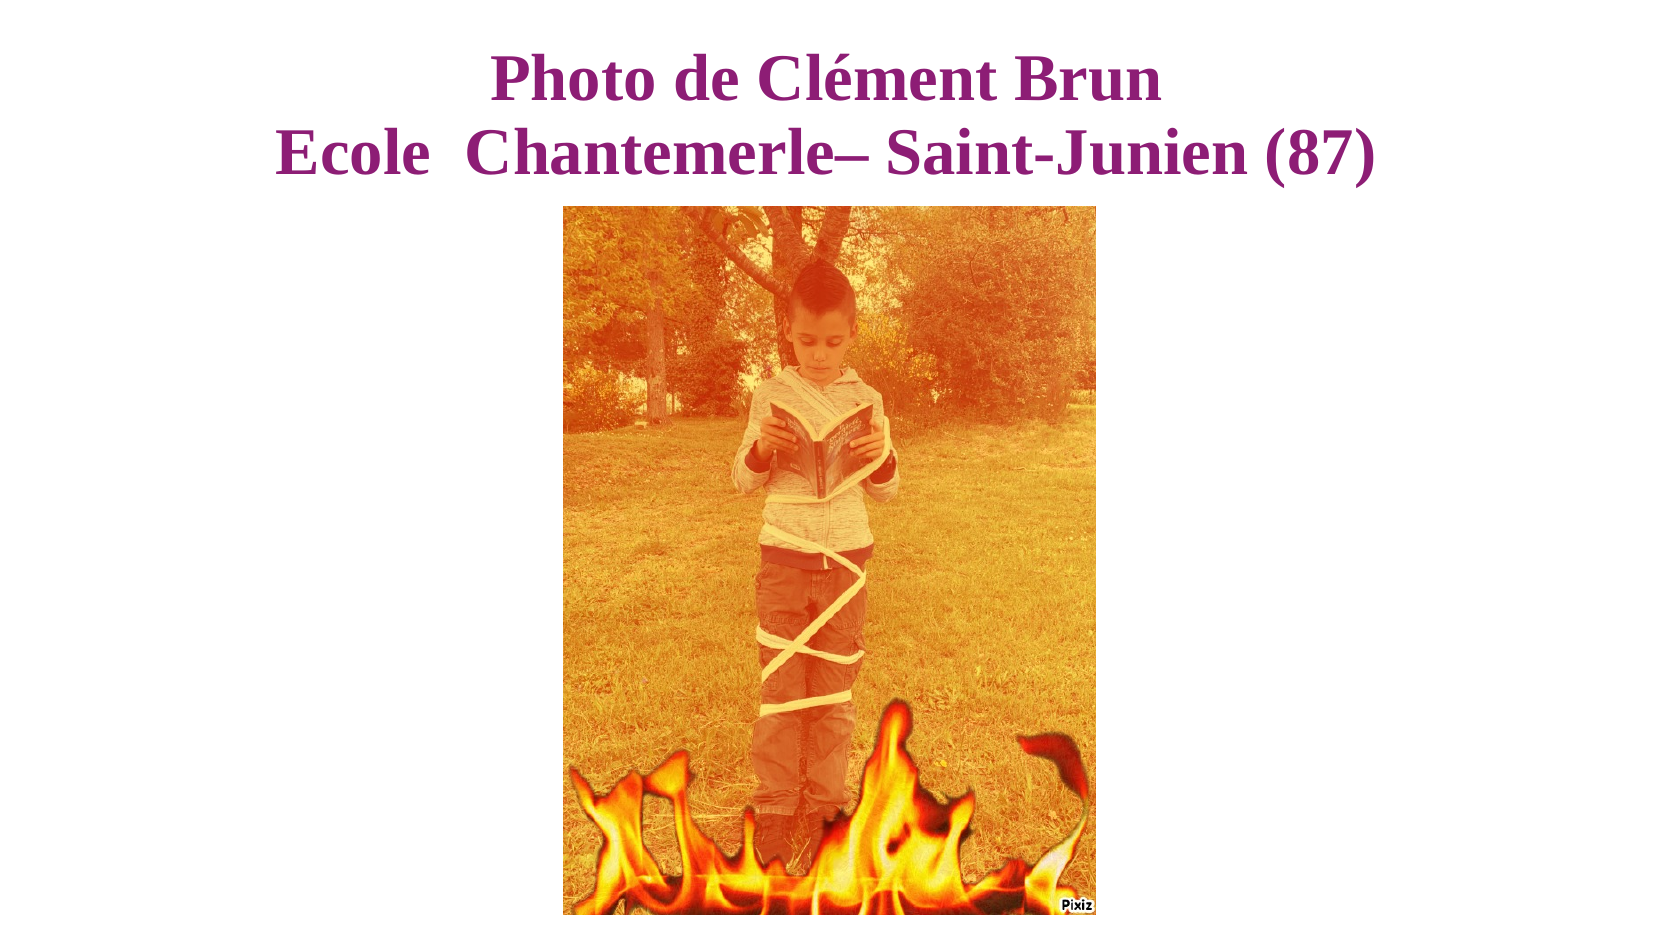

# Photo de Clément Brun Ecole Chantemerle– Saint-Junien (87)